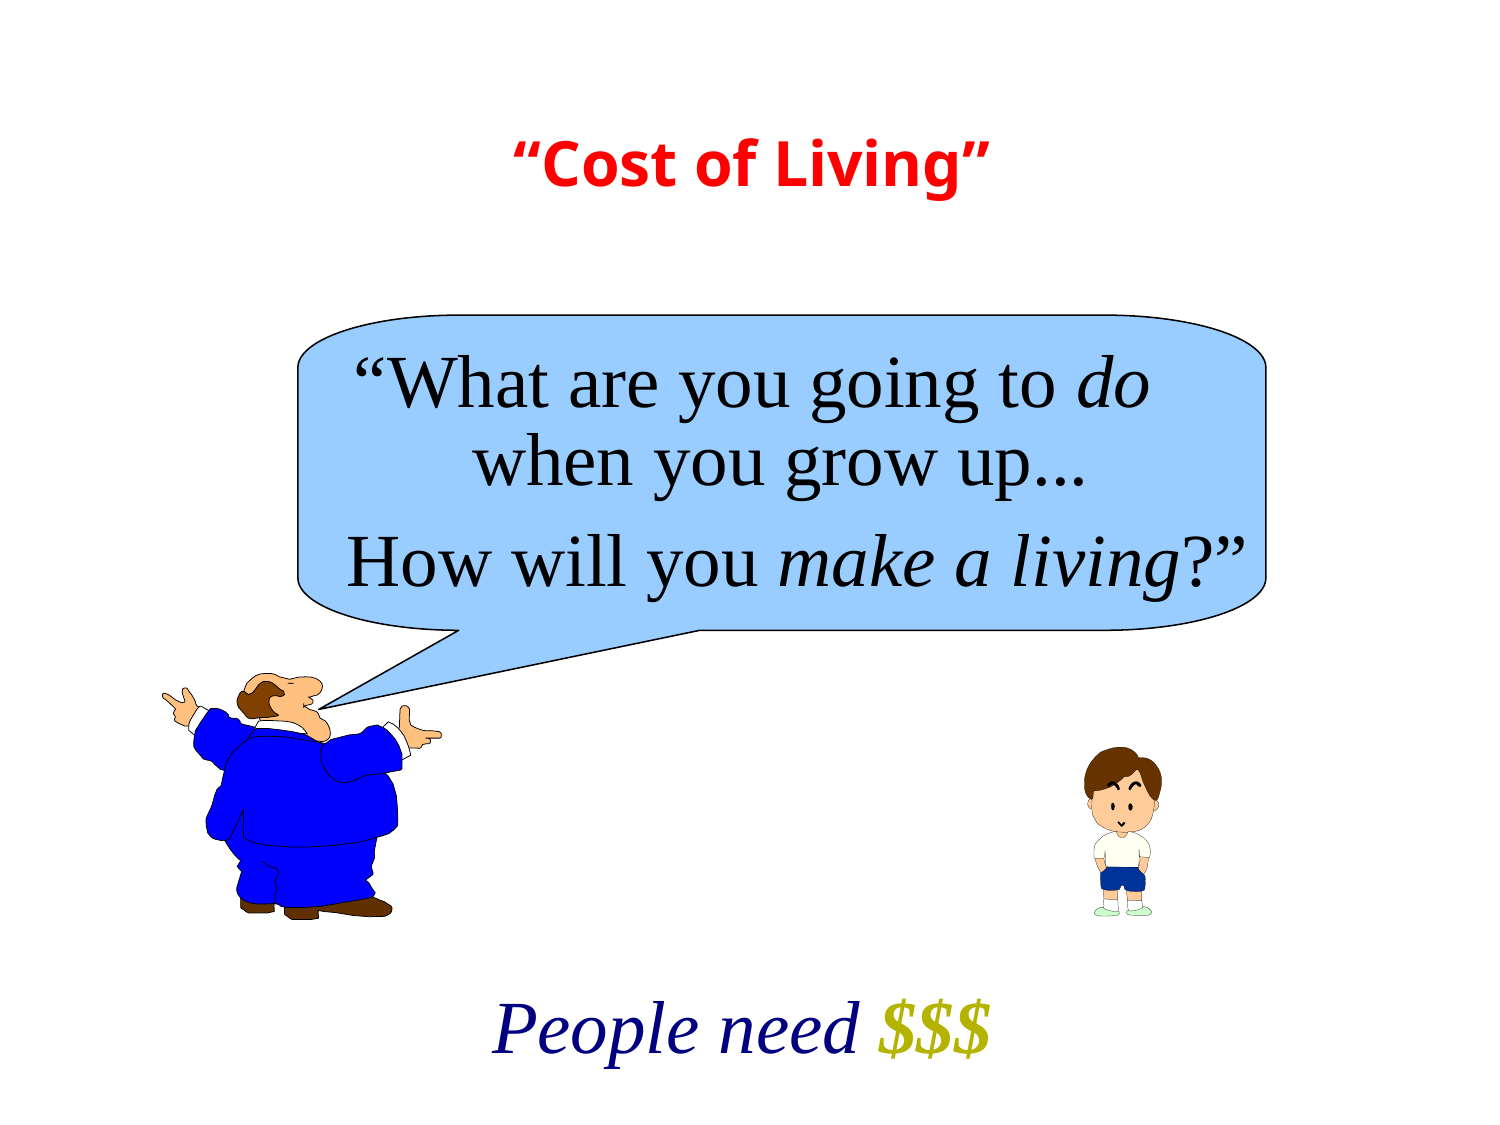

“Cost of Living”
“What are you going to do when you grow up...
How will you make a living?”
People need $$$